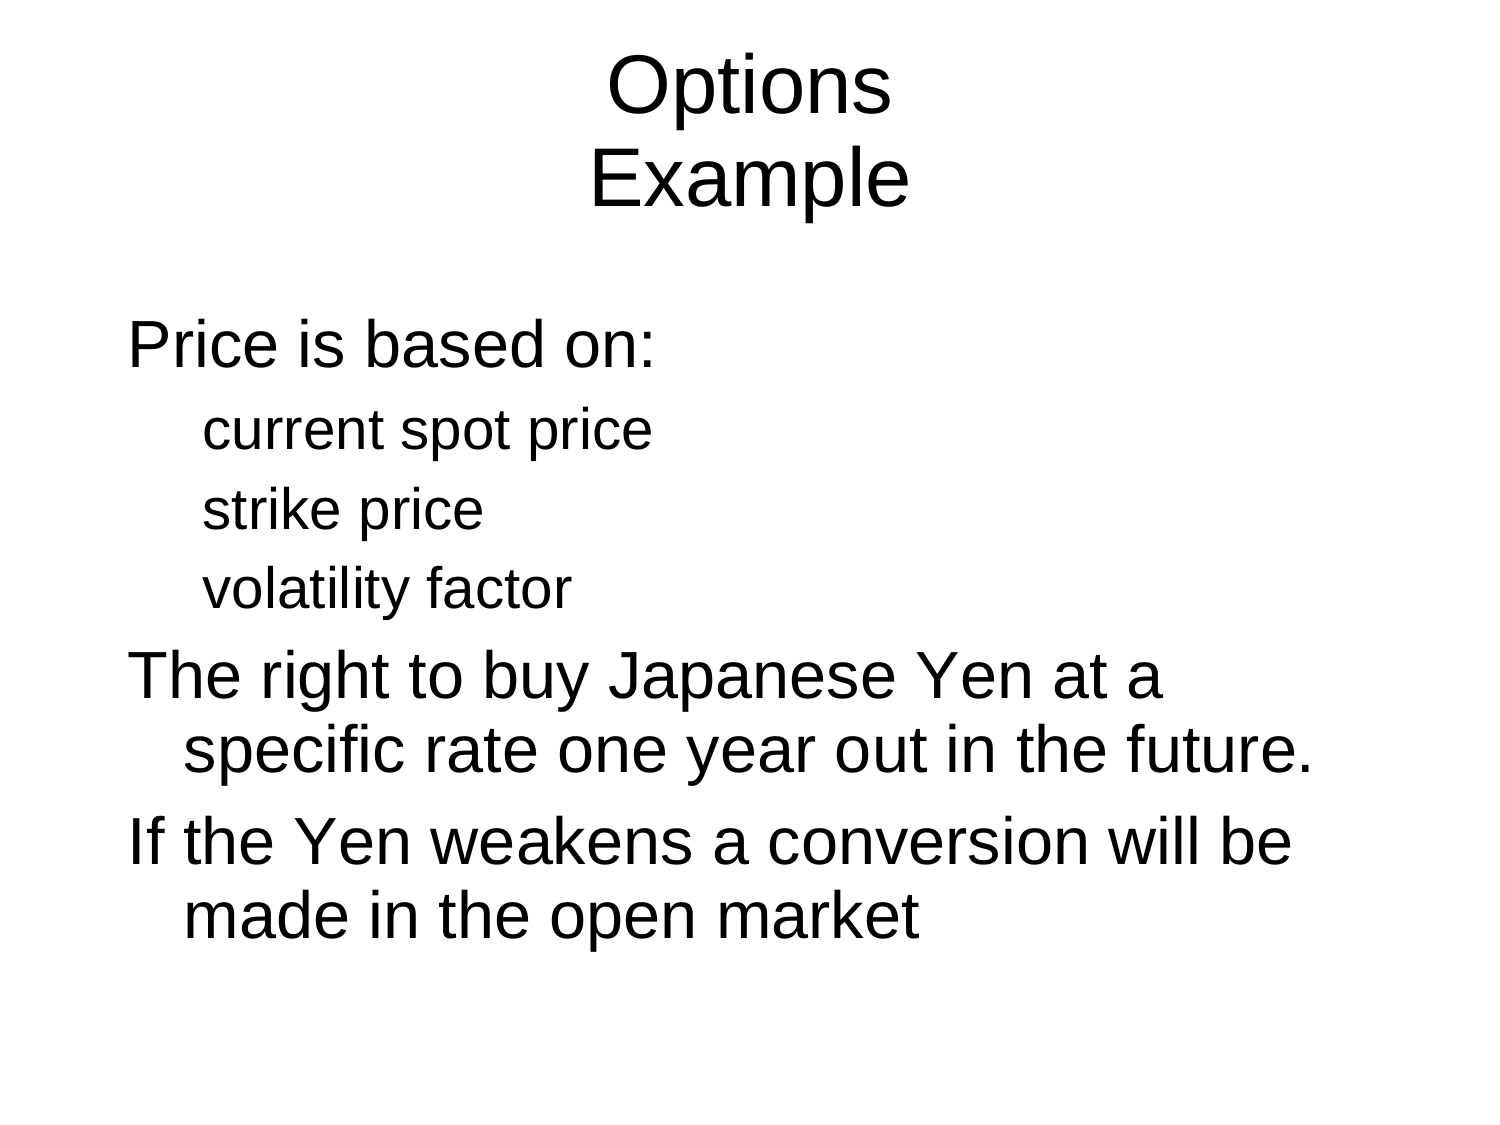

# Options Example
Price is based on:
current spot price
strike price
volatility factor
The right to buy Japanese Yen at a specific rate one year out in the future.
If the Yen weakens a conversion will be made in the open market